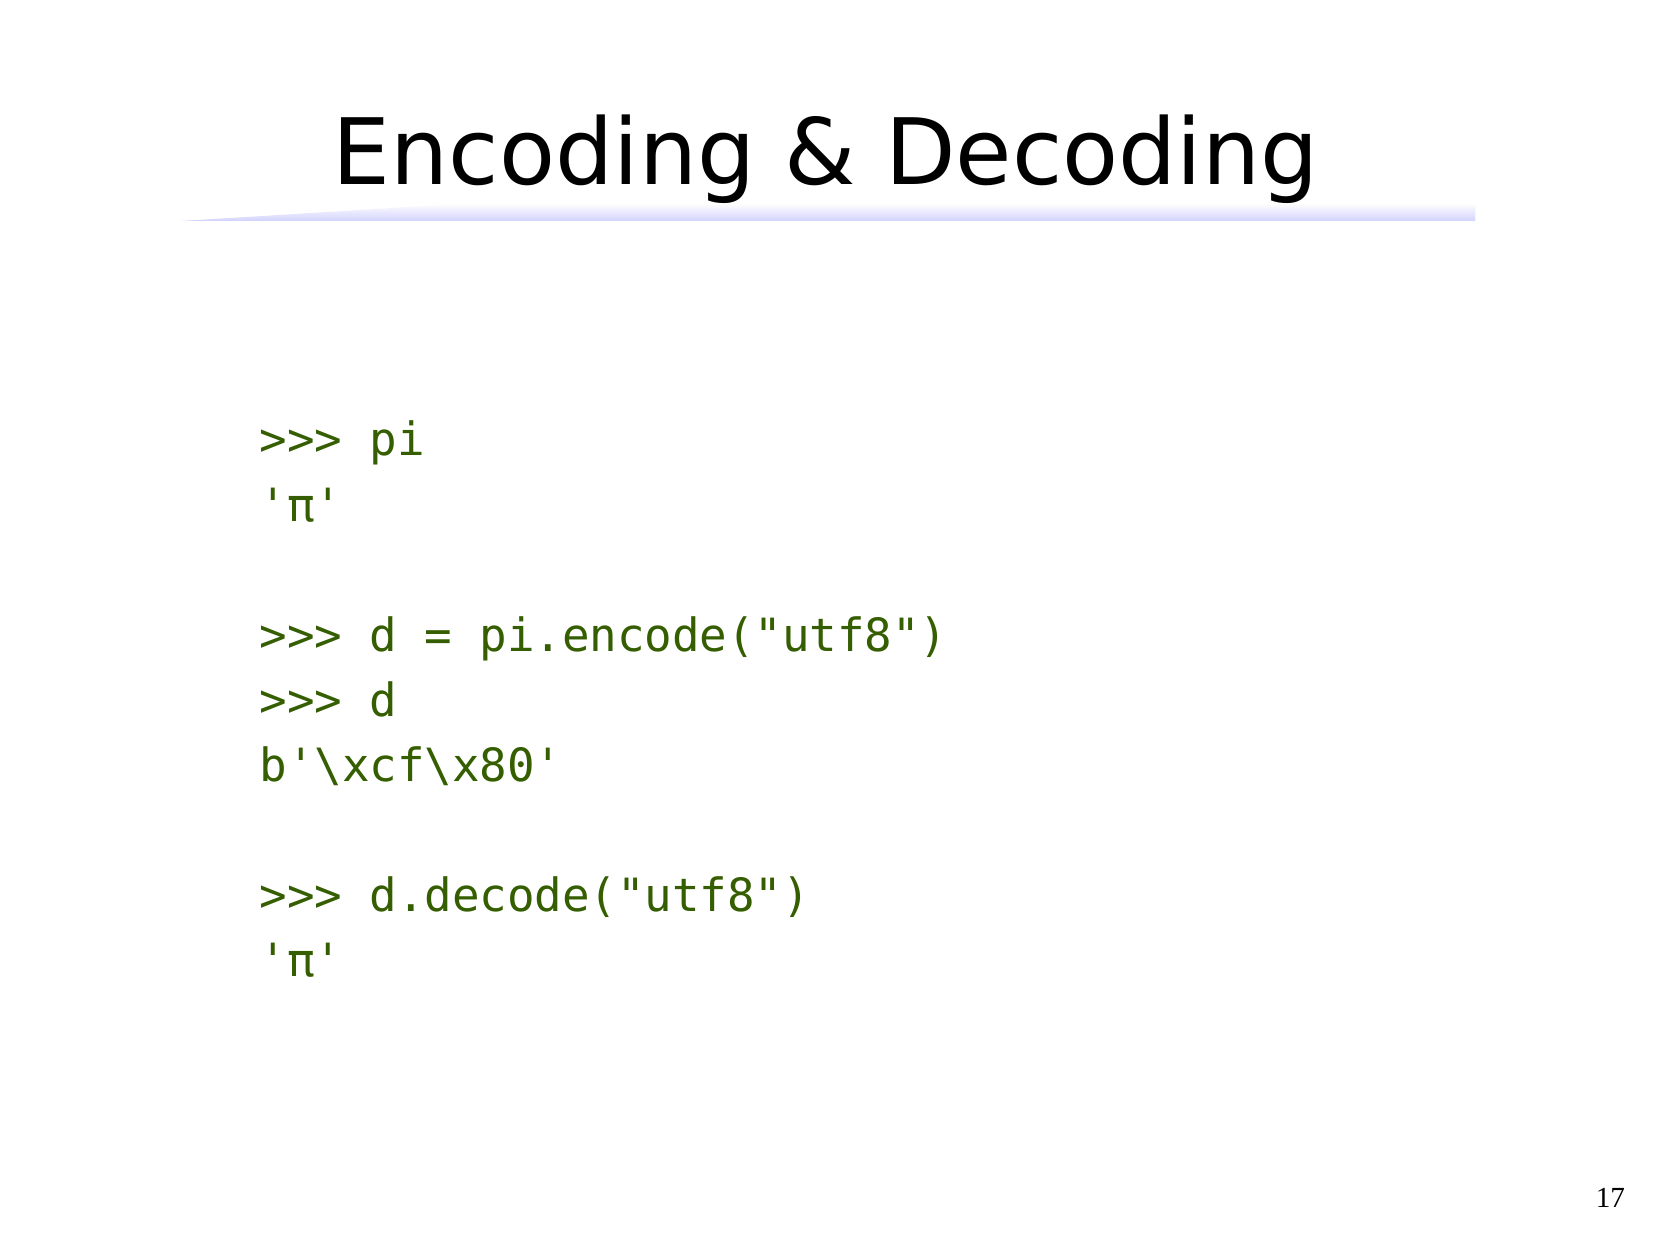

# Encoding & Decoding
>>> pi
'π'
>>> d = pi.encode("utf8")
>>> d
b'\xcf\x80'
>>> d.decode("utf8")
'π'
17